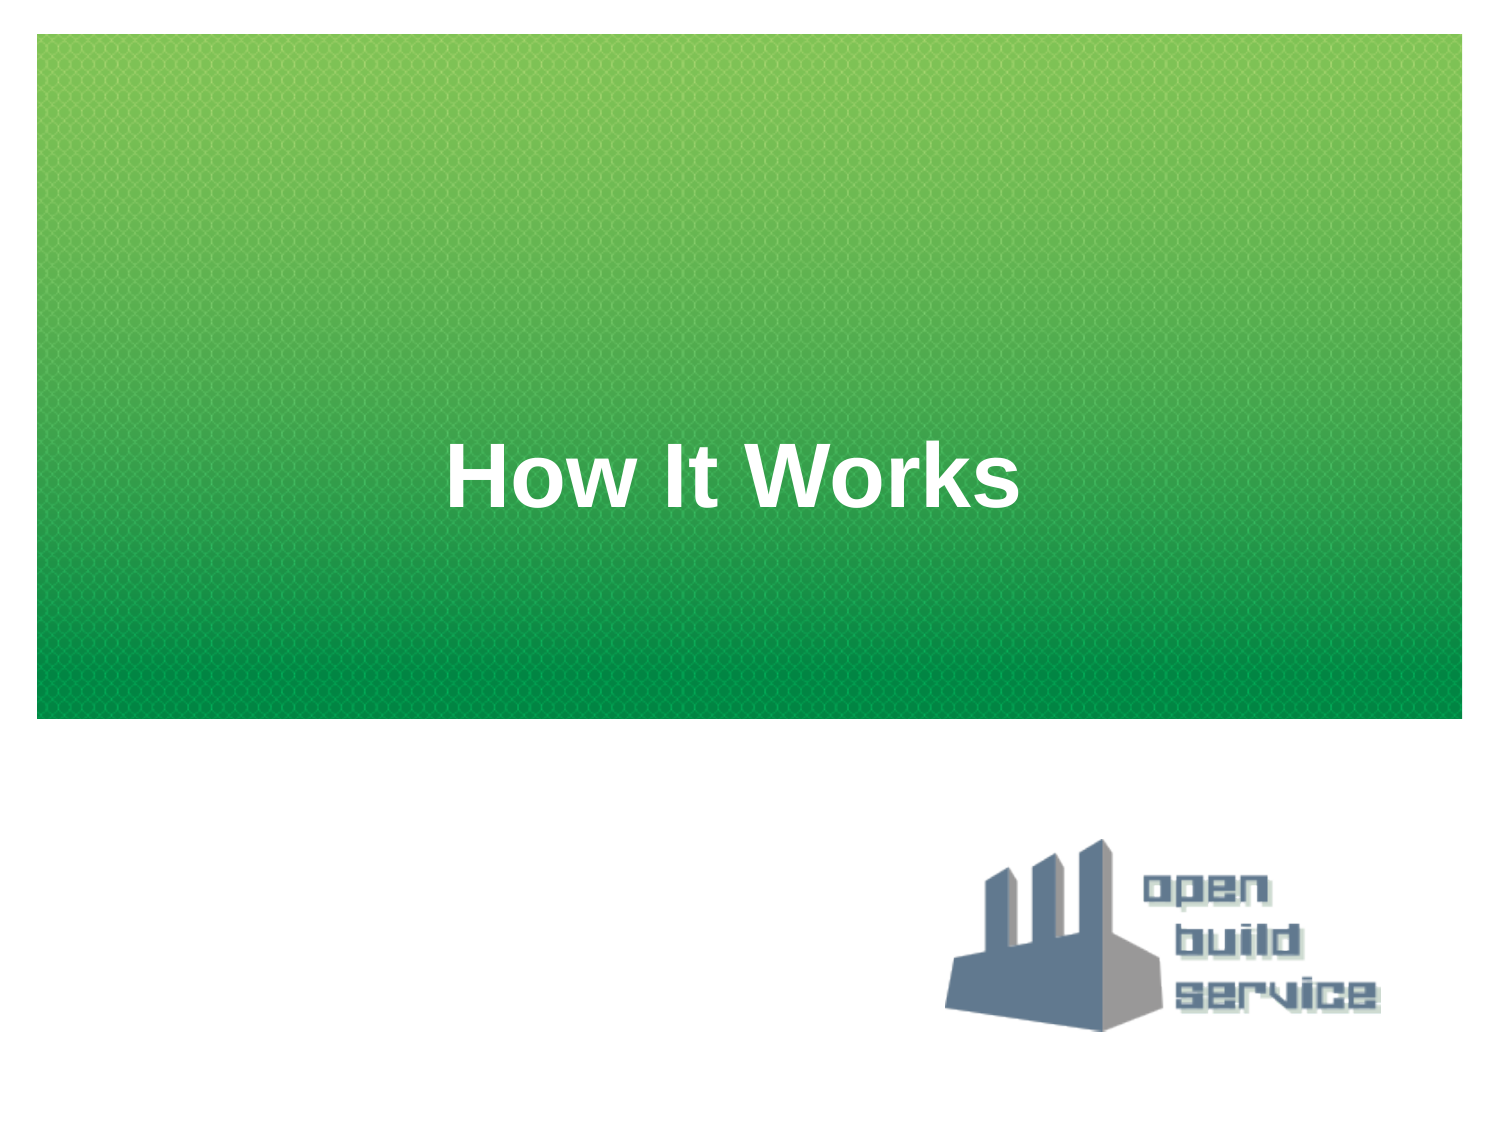

# How It Works
| |
| --- |